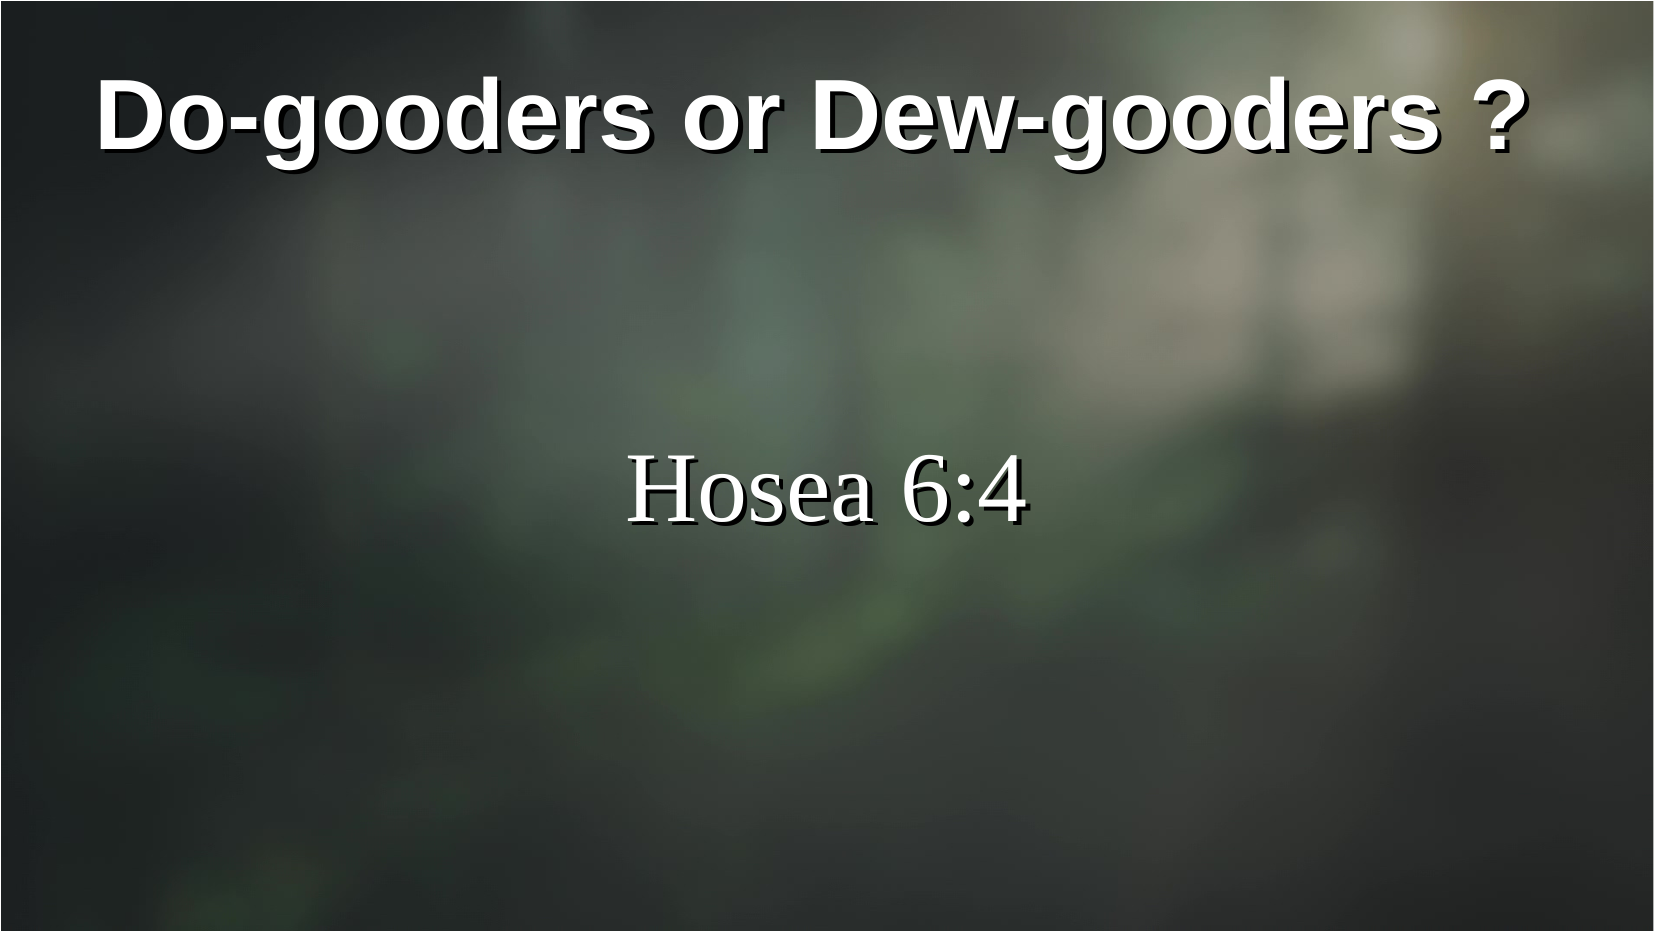

# Do-gooders or Dew-gooders ?
Hosea 6:4